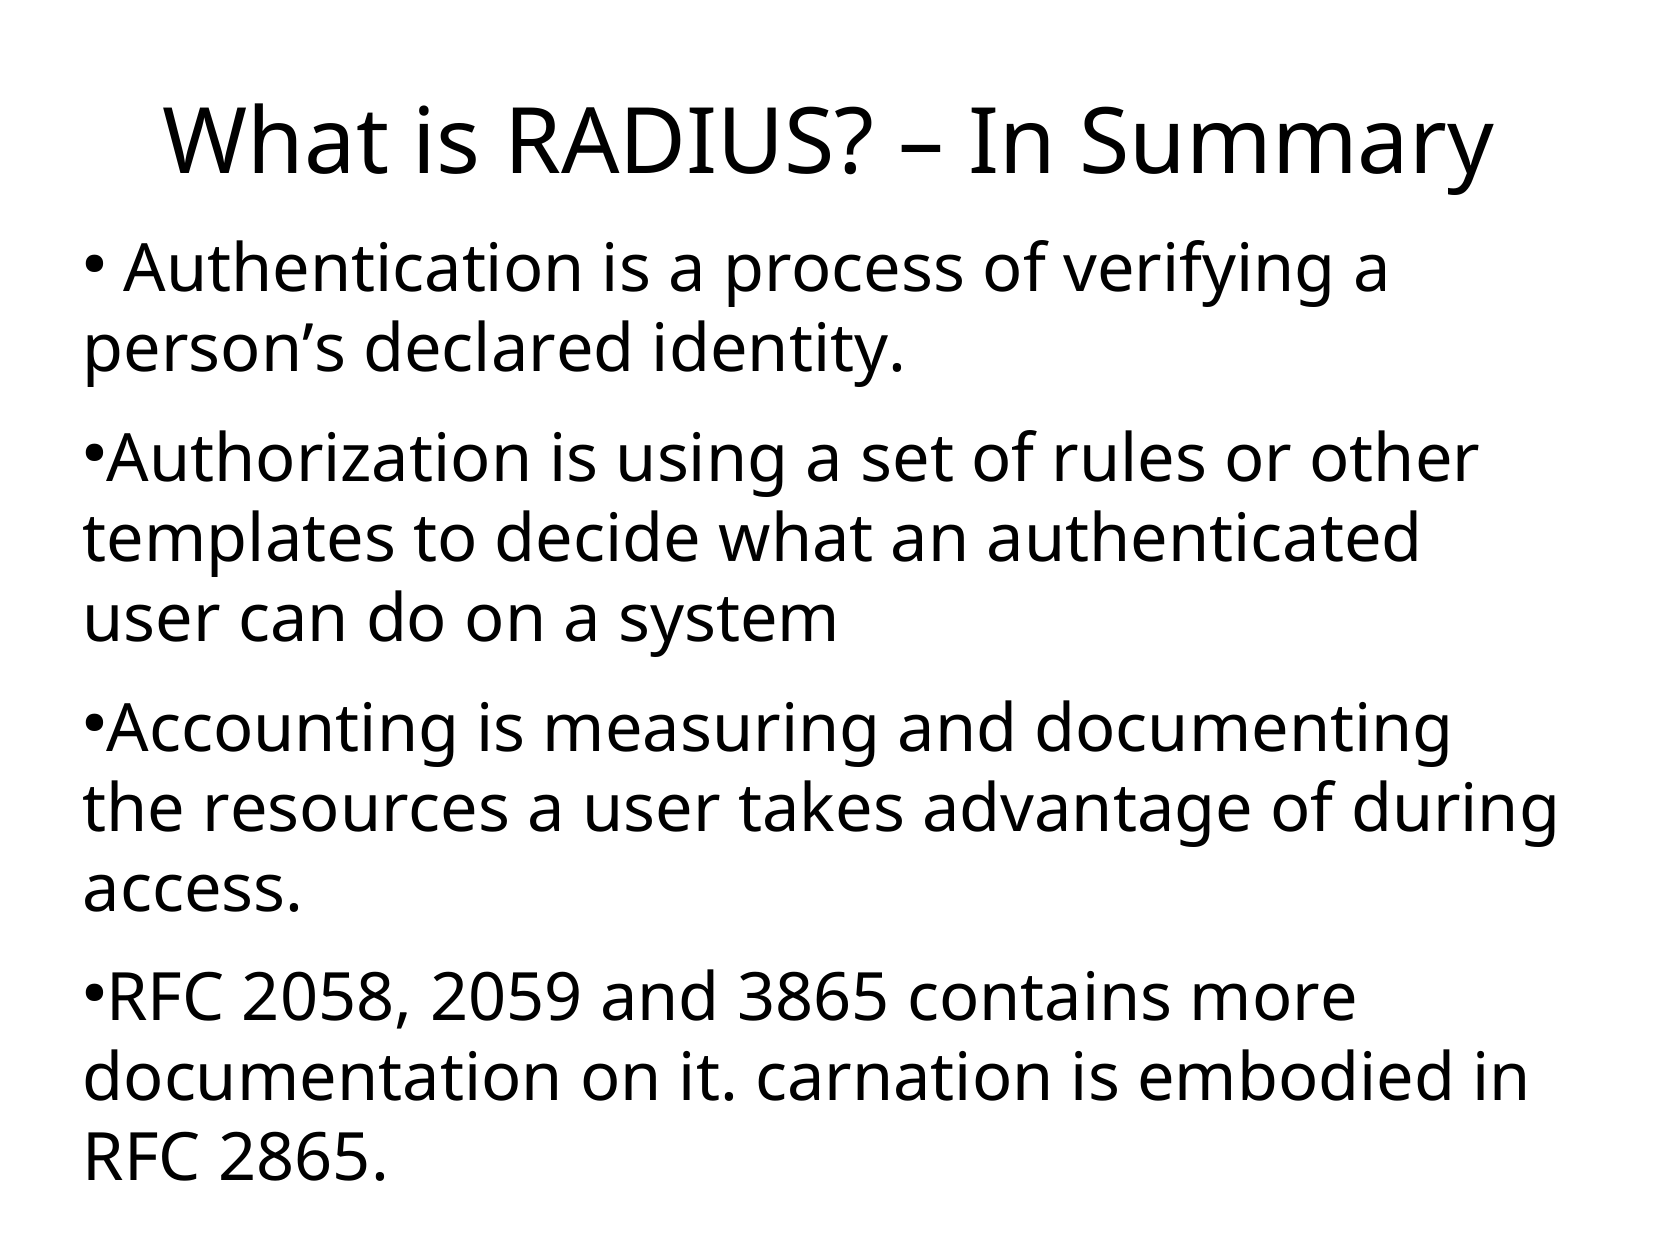

# What is RADIUS? – In Summary
 Authentication is a process of verifying a person’s declared identity.
Authorization is using a set of rules or other templates to decide what an authenticated user can do on a system
Accounting is measuring and documenting the resources a user takes advantage of during access.
RFC 2058, 2059 and 3865 contains more documentation on it. carnation is embodied in RFC 2865.